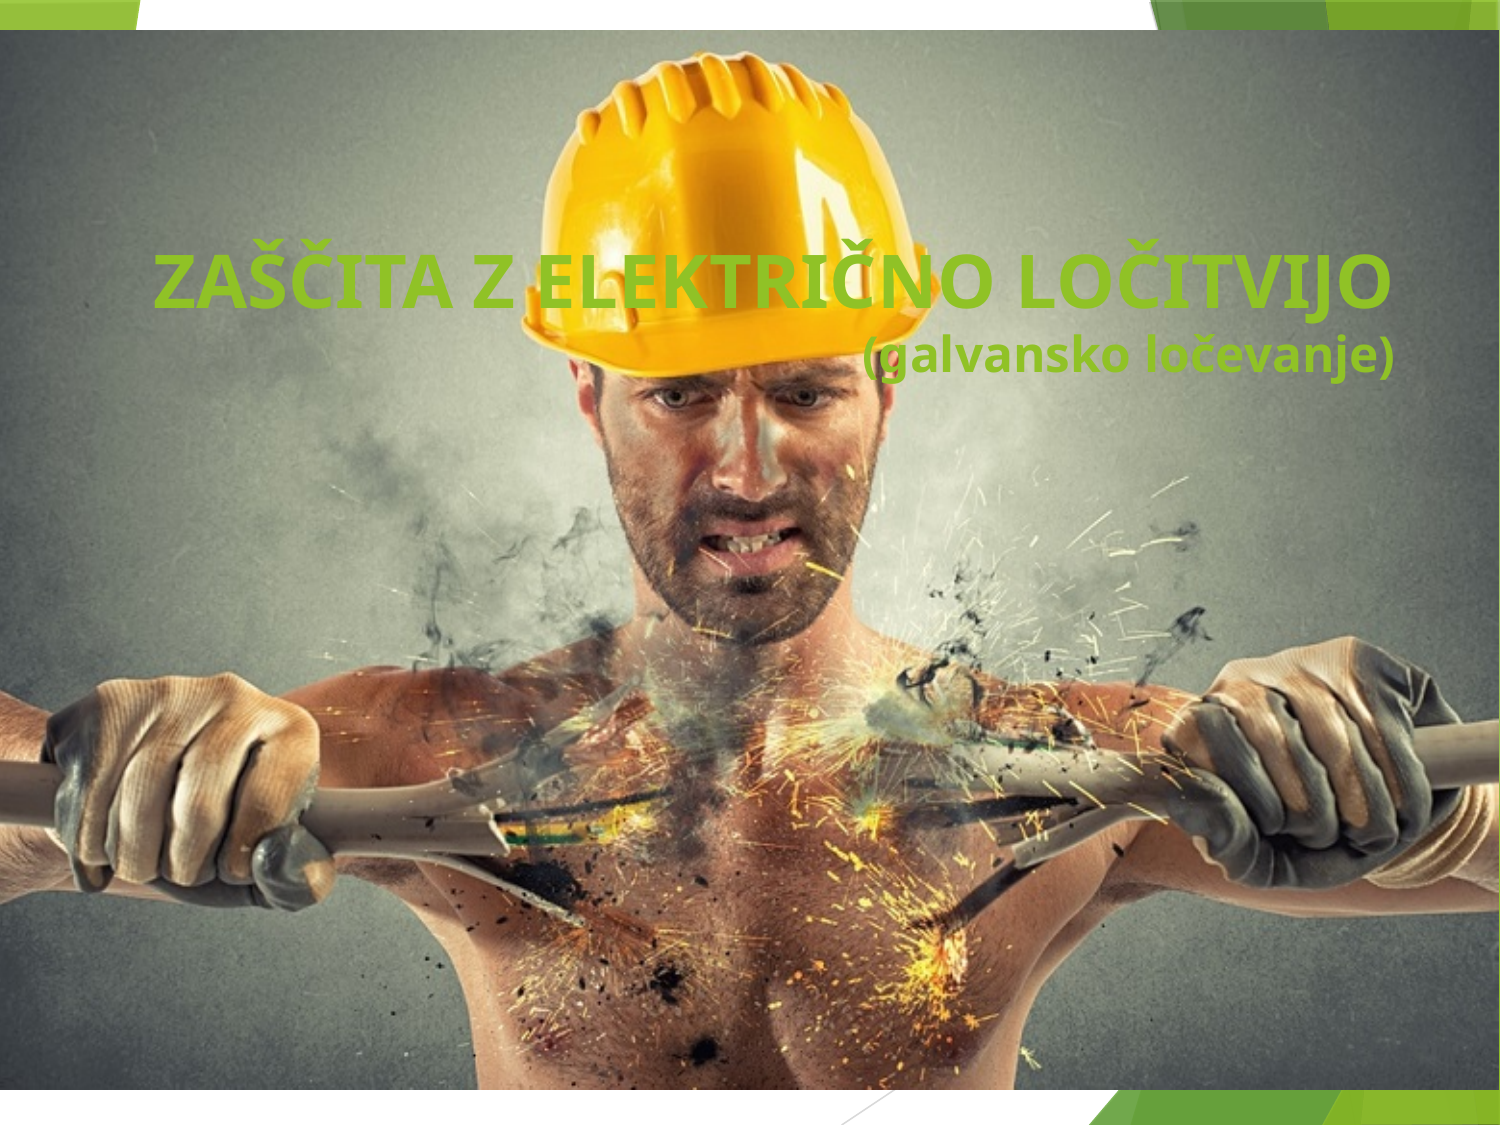

# ZAŠČITA Z ELEKTRIČNO LOČITVIJO (galvansko ločevanje)